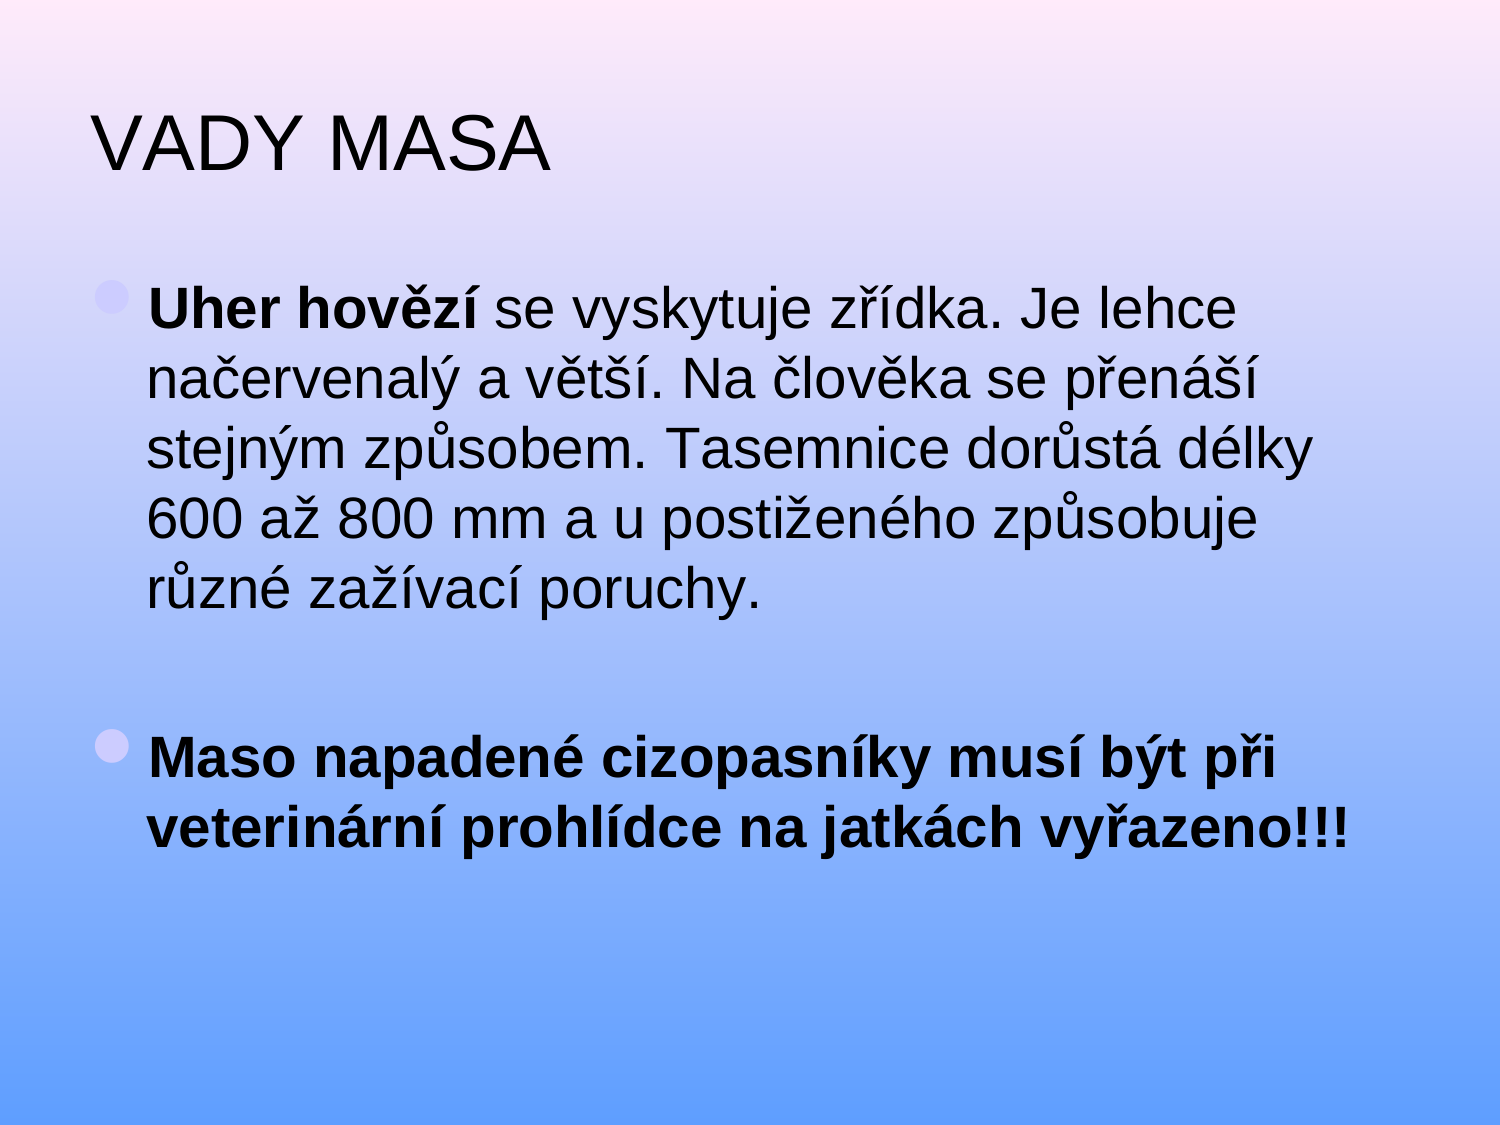

# VADY MASA
Uher hovězí se vyskytuje zřídka. Je lehce načervenalý a větší. Na člověka se přenáší stejným způsobem. Tasemnice dorůstá délky 600 až 800 mm a u postiženého způsobuje různé zažívací poruchy.
Maso napadené cizopasníky musí být při veterinární prohlídce na jatkách vyřazeno!!!